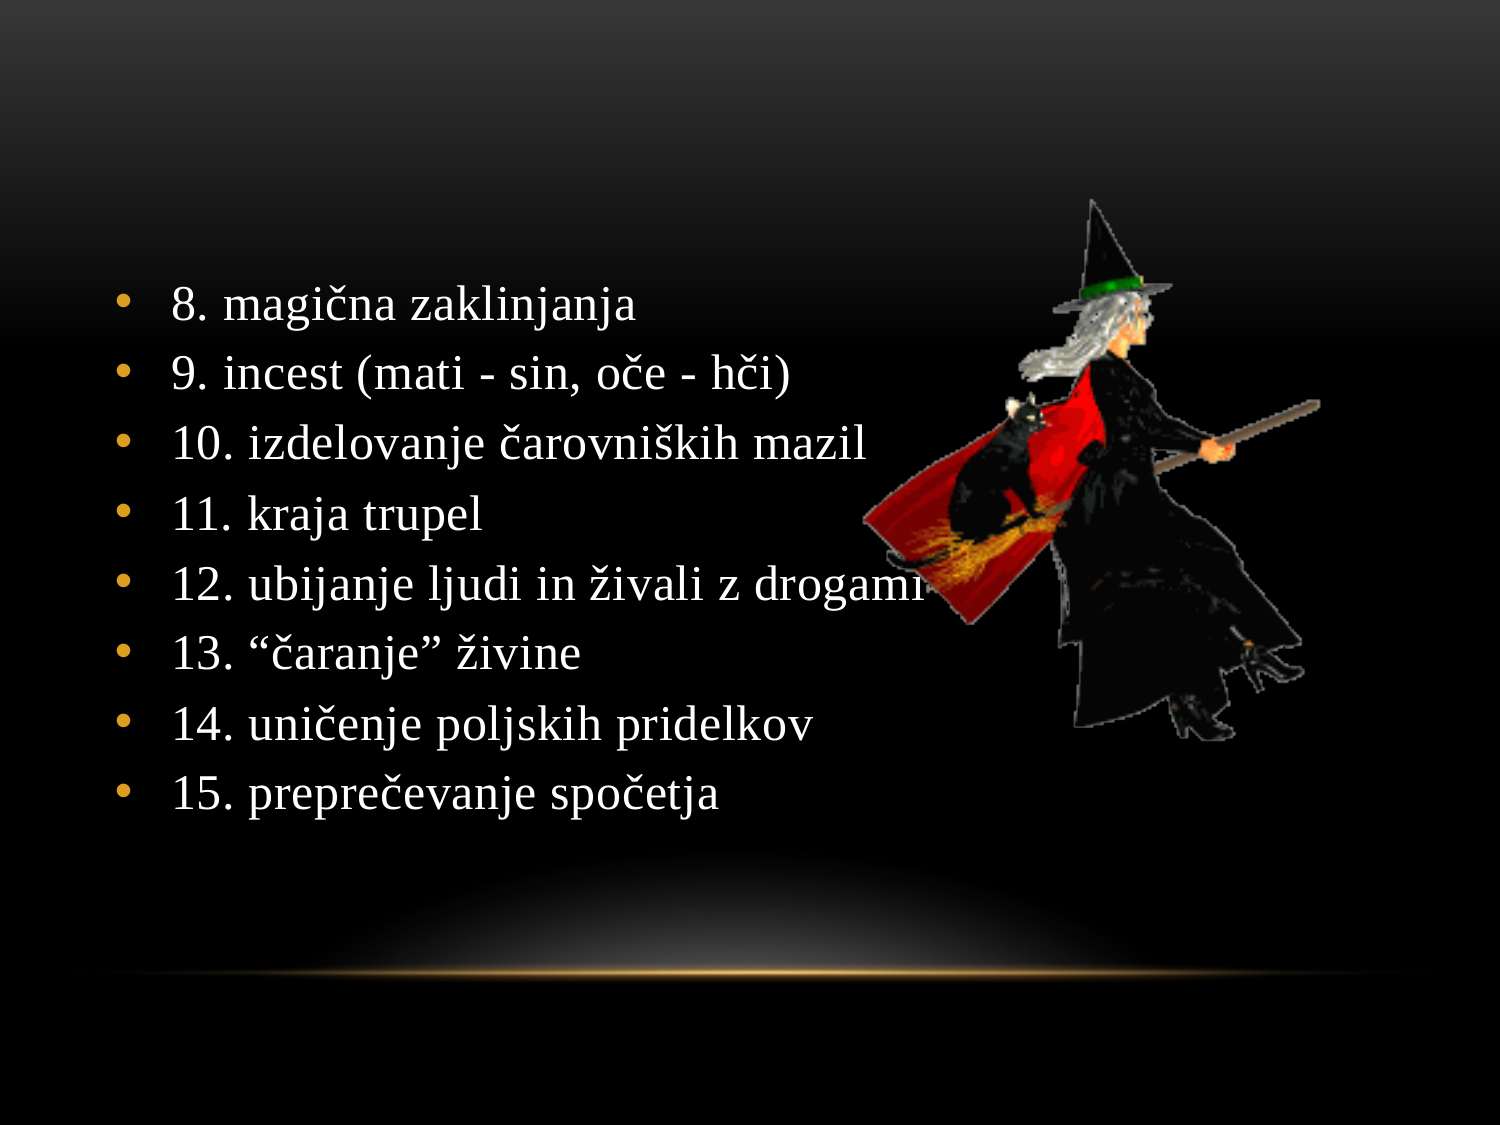

#
8. magična zaklinjanja
9. incest (mati - sin, oče - hči)
10. izdelovanje čarovniških mazil
11. kraja trupel
12. ubijanje ljudi in živali z drogami
13. “čaranje” živine
14. uničenje poljskih pridelkov
15. preprečevanje spočetja